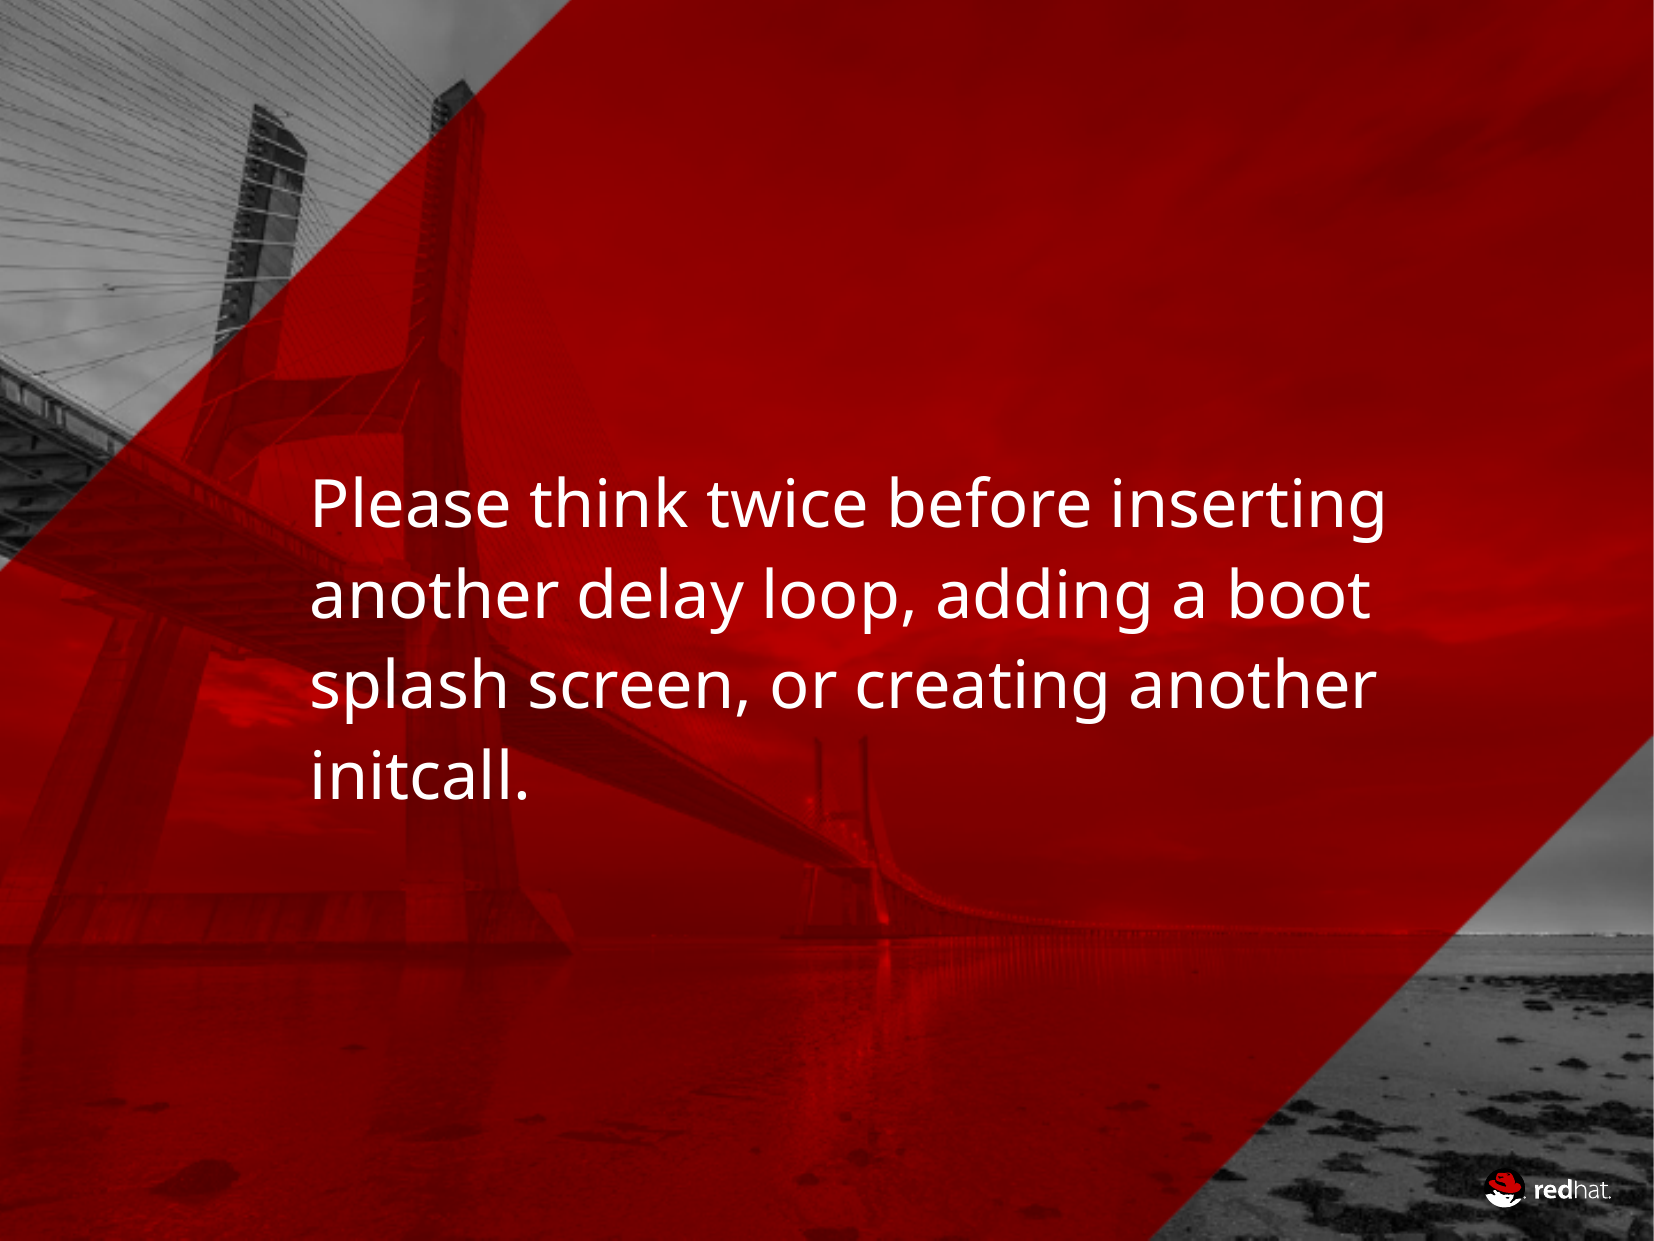

Please think twice before inserting another delay loop, adding a boot splash screen, or creating another initcall.
#